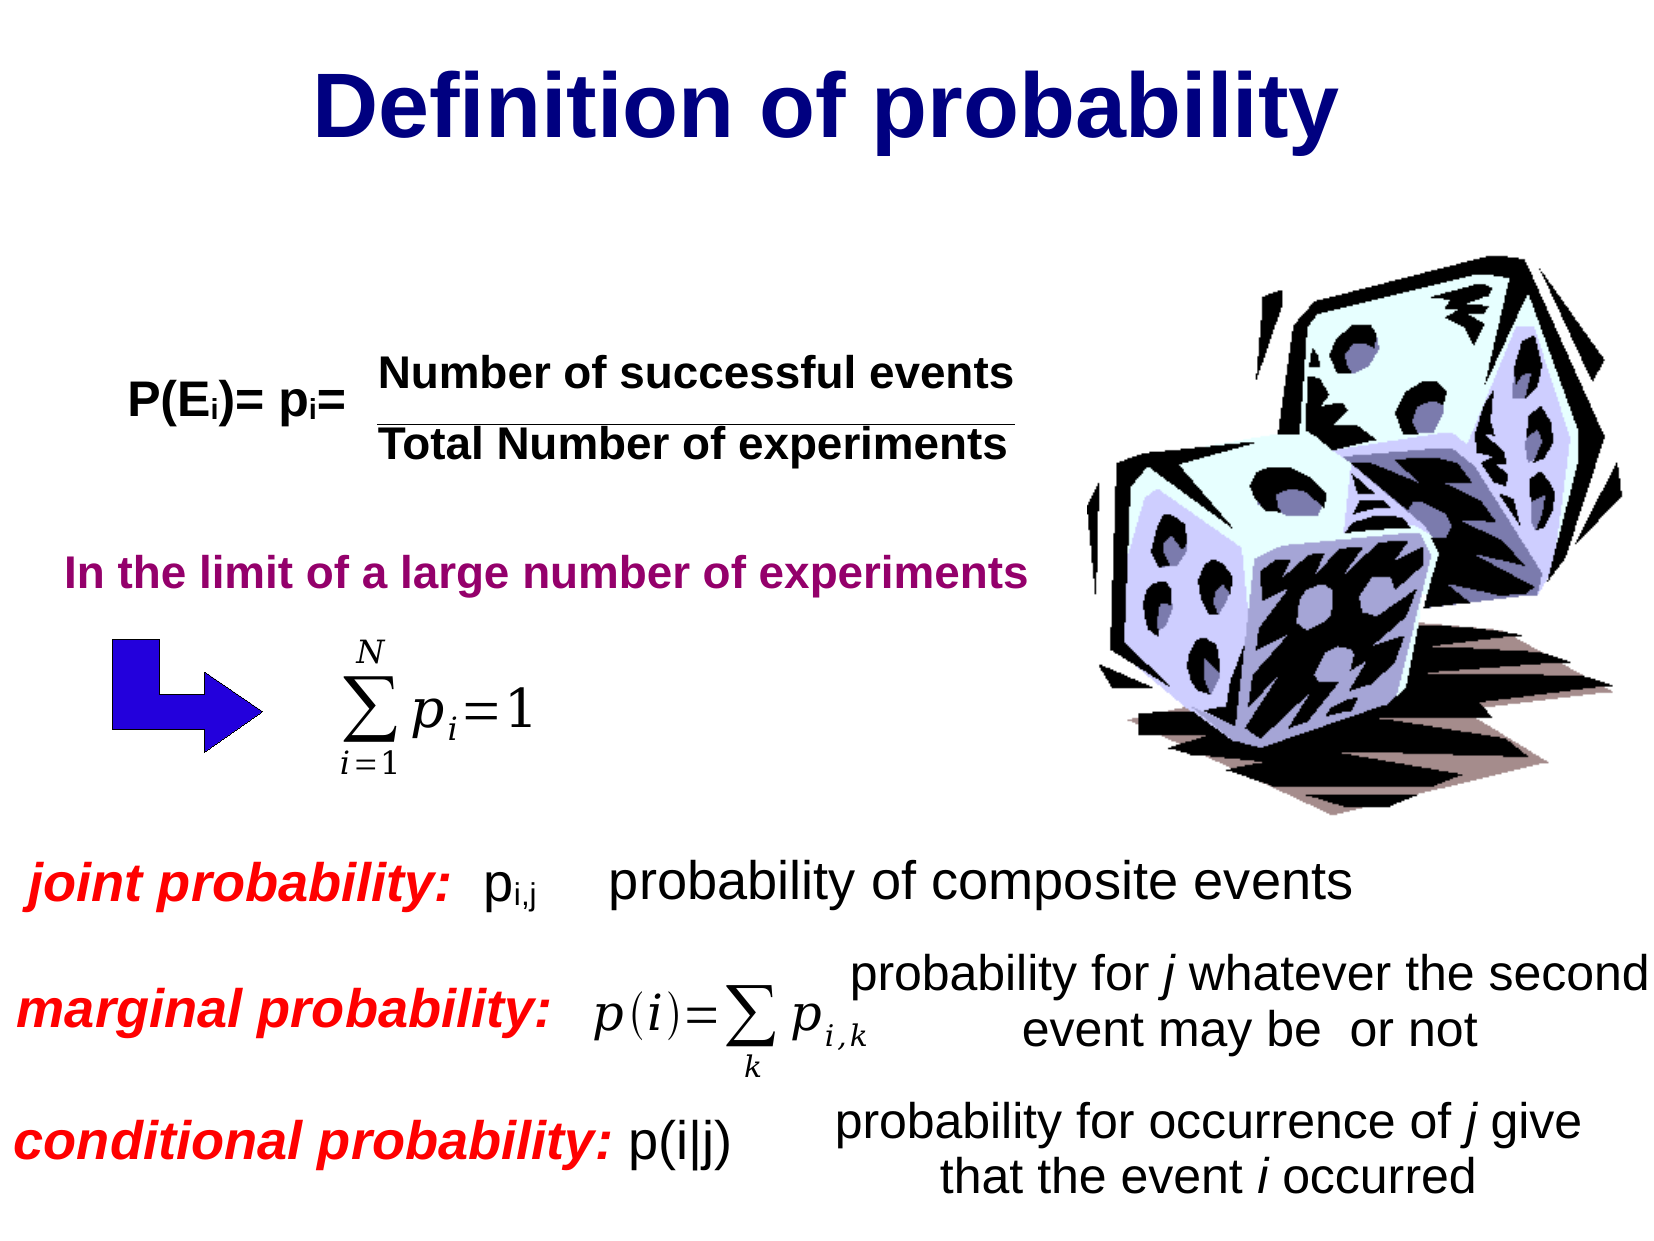

# Definition of probability
Number of successful events
P(Ei)= pi=
Total Number of experiments
In the limit of a large number of experiments
probability of composite events
joint probability: pi,j
probability for j whatever the second event may be or not
marginal probability:
probability for occurrence of j give that the event i occurred
conditional probability: p(i|j)